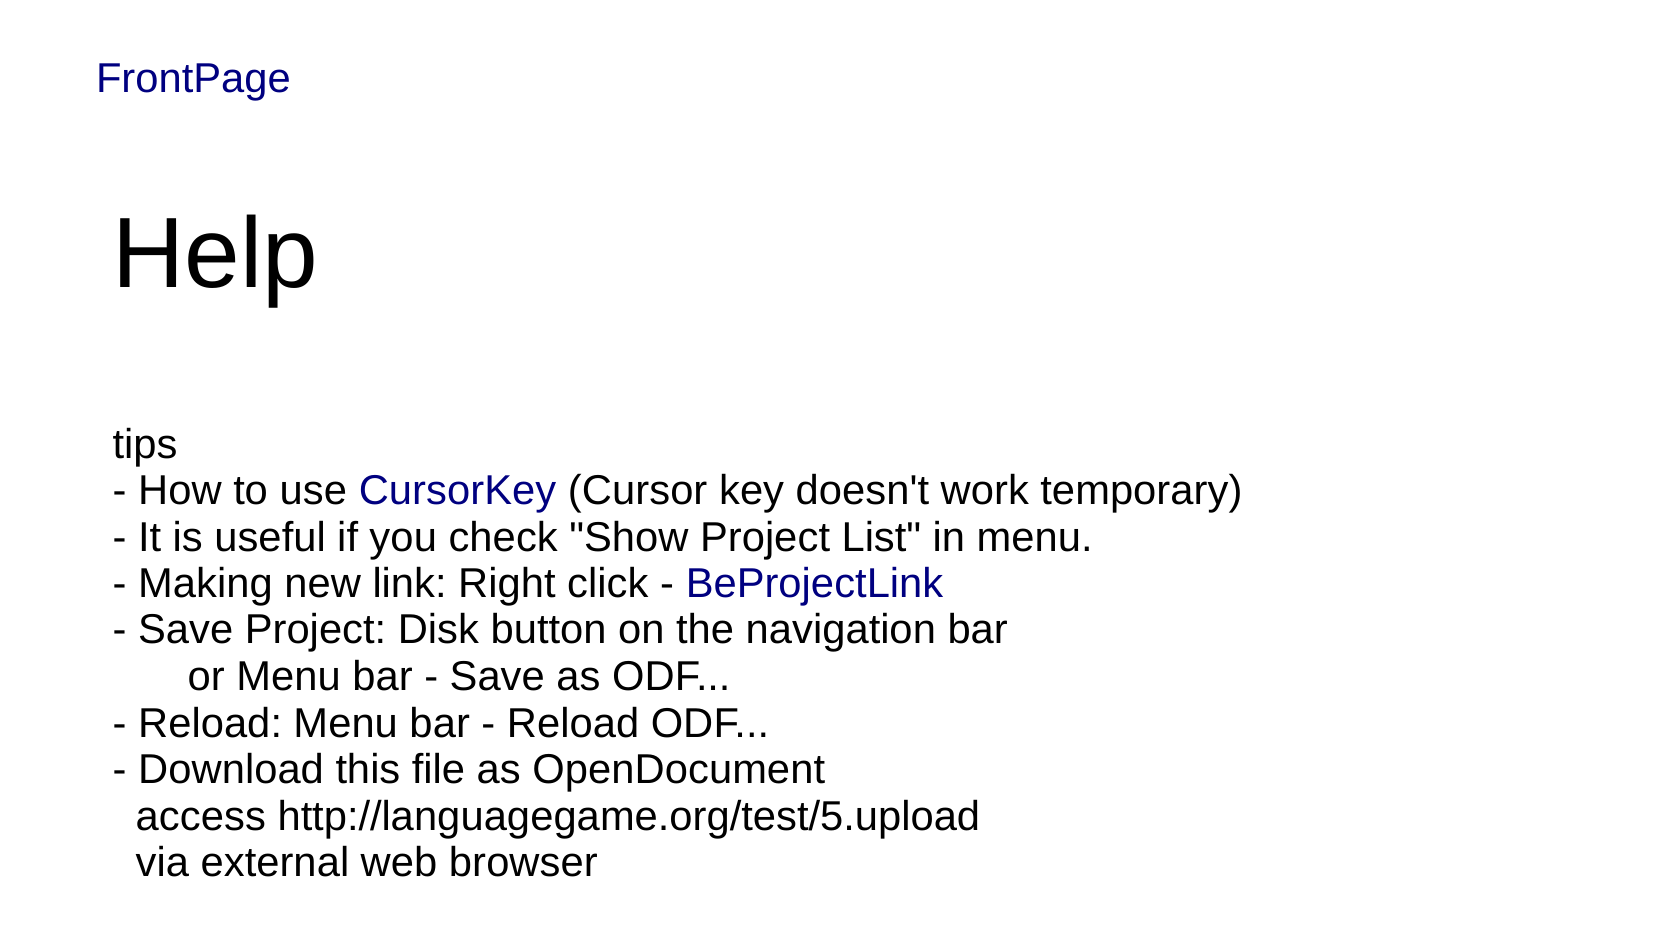

FrontPage
Help
tips
- How to use CursorKey (Cursor key doesn't work temporary)
- It is useful if you check "Show Project List" in menu.
- Making new link: Right click - BeProjectLink
- Save Project: Disk button on the navigation bar
	or Menu bar - Save as ODF...
- Reload: Menu bar - Reload ODF...
- Download this file as OpenDocument
 access http://languagegame.org/test/5.upload
 via external web browser